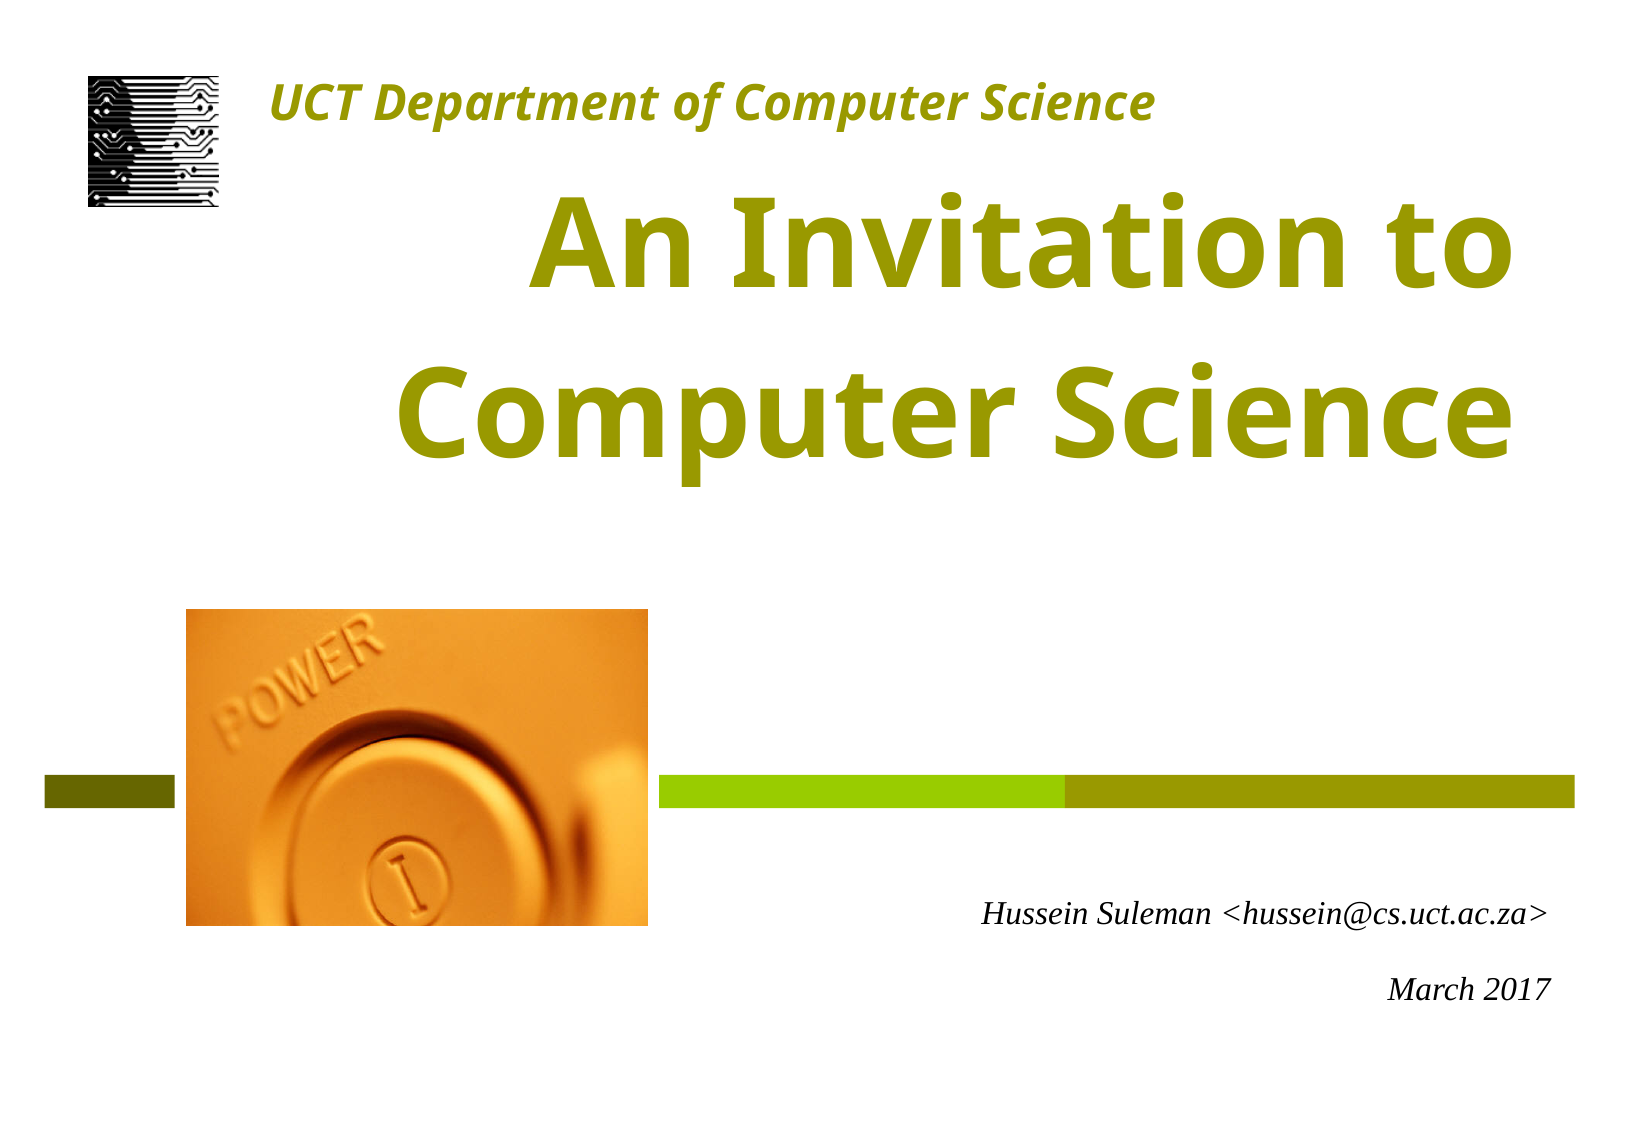

UCT Department of Computer Science
# An Invitation to Computer Science
Hussein Suleman <hussein@cs.uct.ac.za>
March 2017